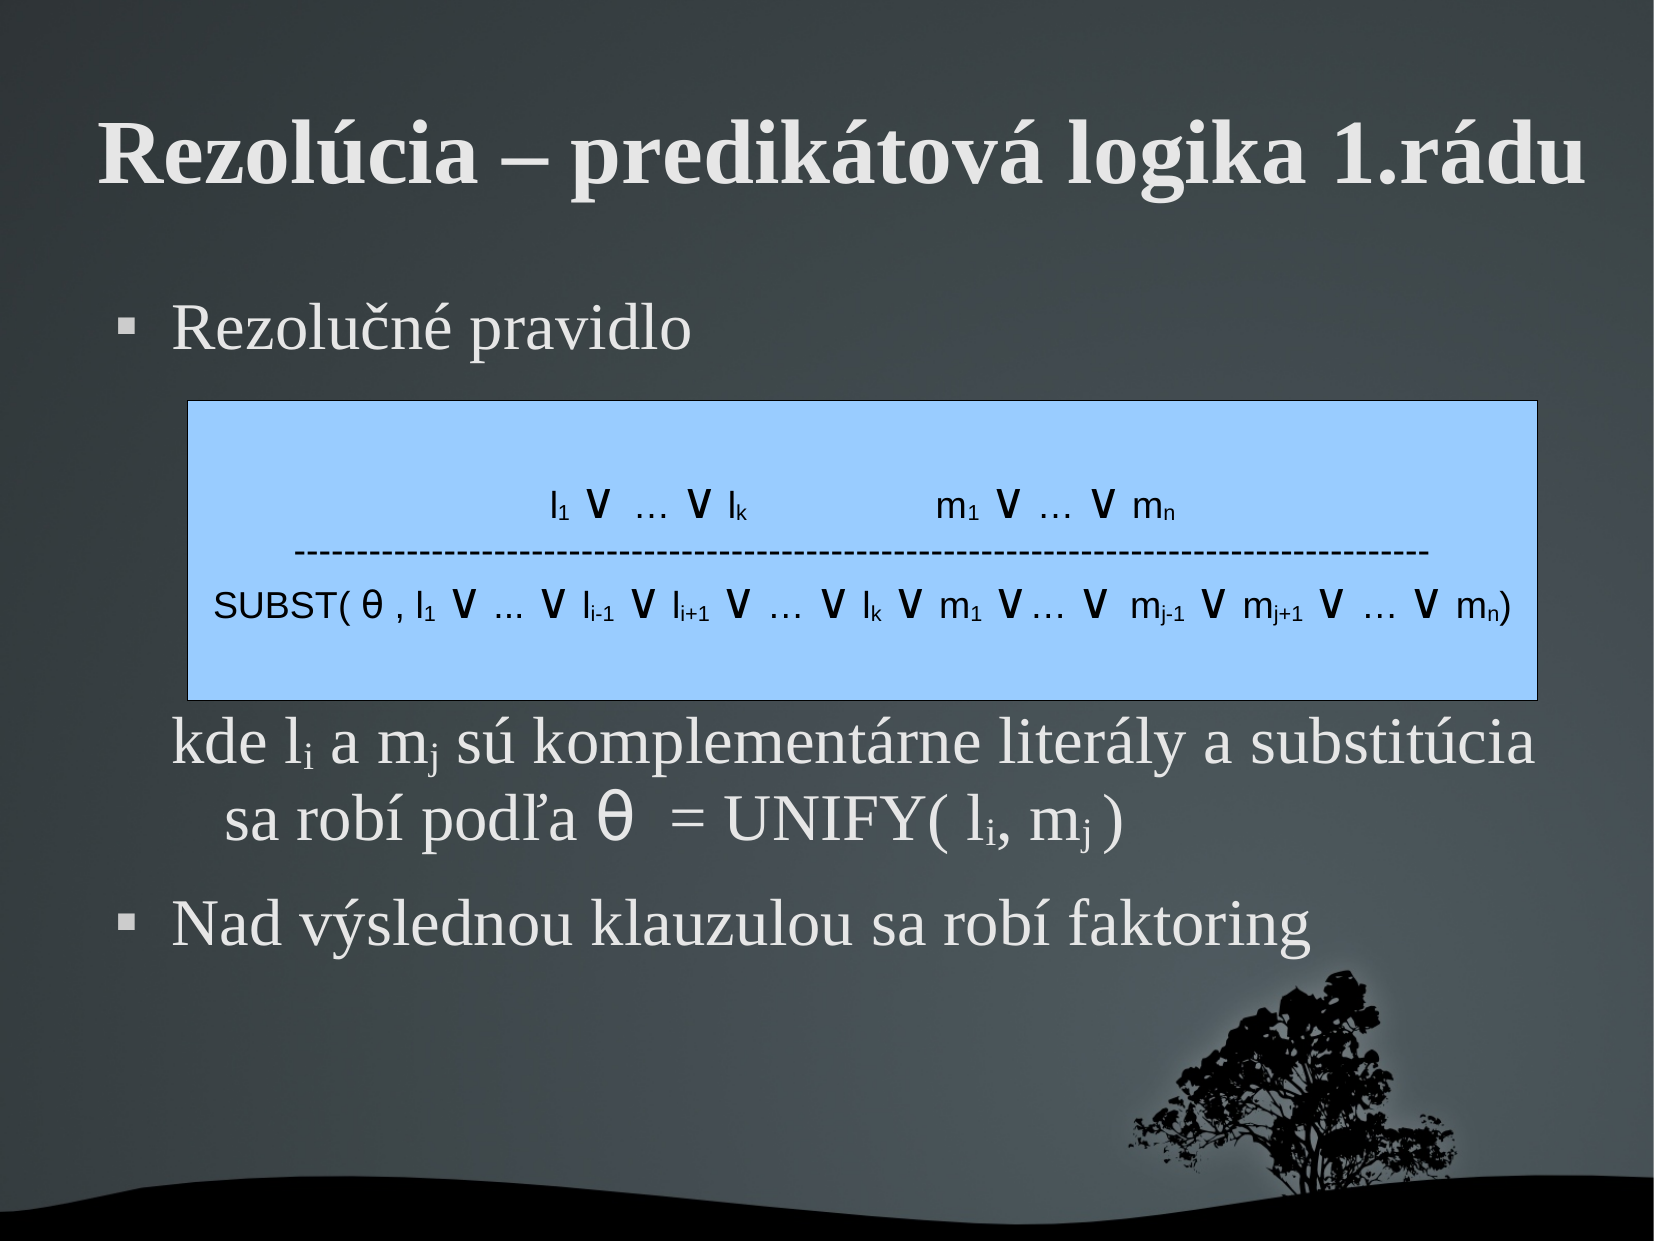

# Rezolúcia – predikátová logika 1.rádu
Rezolučné pravidlo
kde li a mj sú komplementárne literály a substitúcia sa robí podľa θ = UNIFY( li, mj )
Nad výslednou klauzulou sa robí faktoring
l1 ∨ … ∨ lk m1 ∨ … ∨ mn
-------------------------------------------------------------------------------------------
SUBST( θ , l1 ∨ ... ∨ li-1 ∨ li+1 ∨ … ∨ lk ∨ m1 ∨… ∨ mj-1 ∨ mj+1 ∨ … ∨ mn)